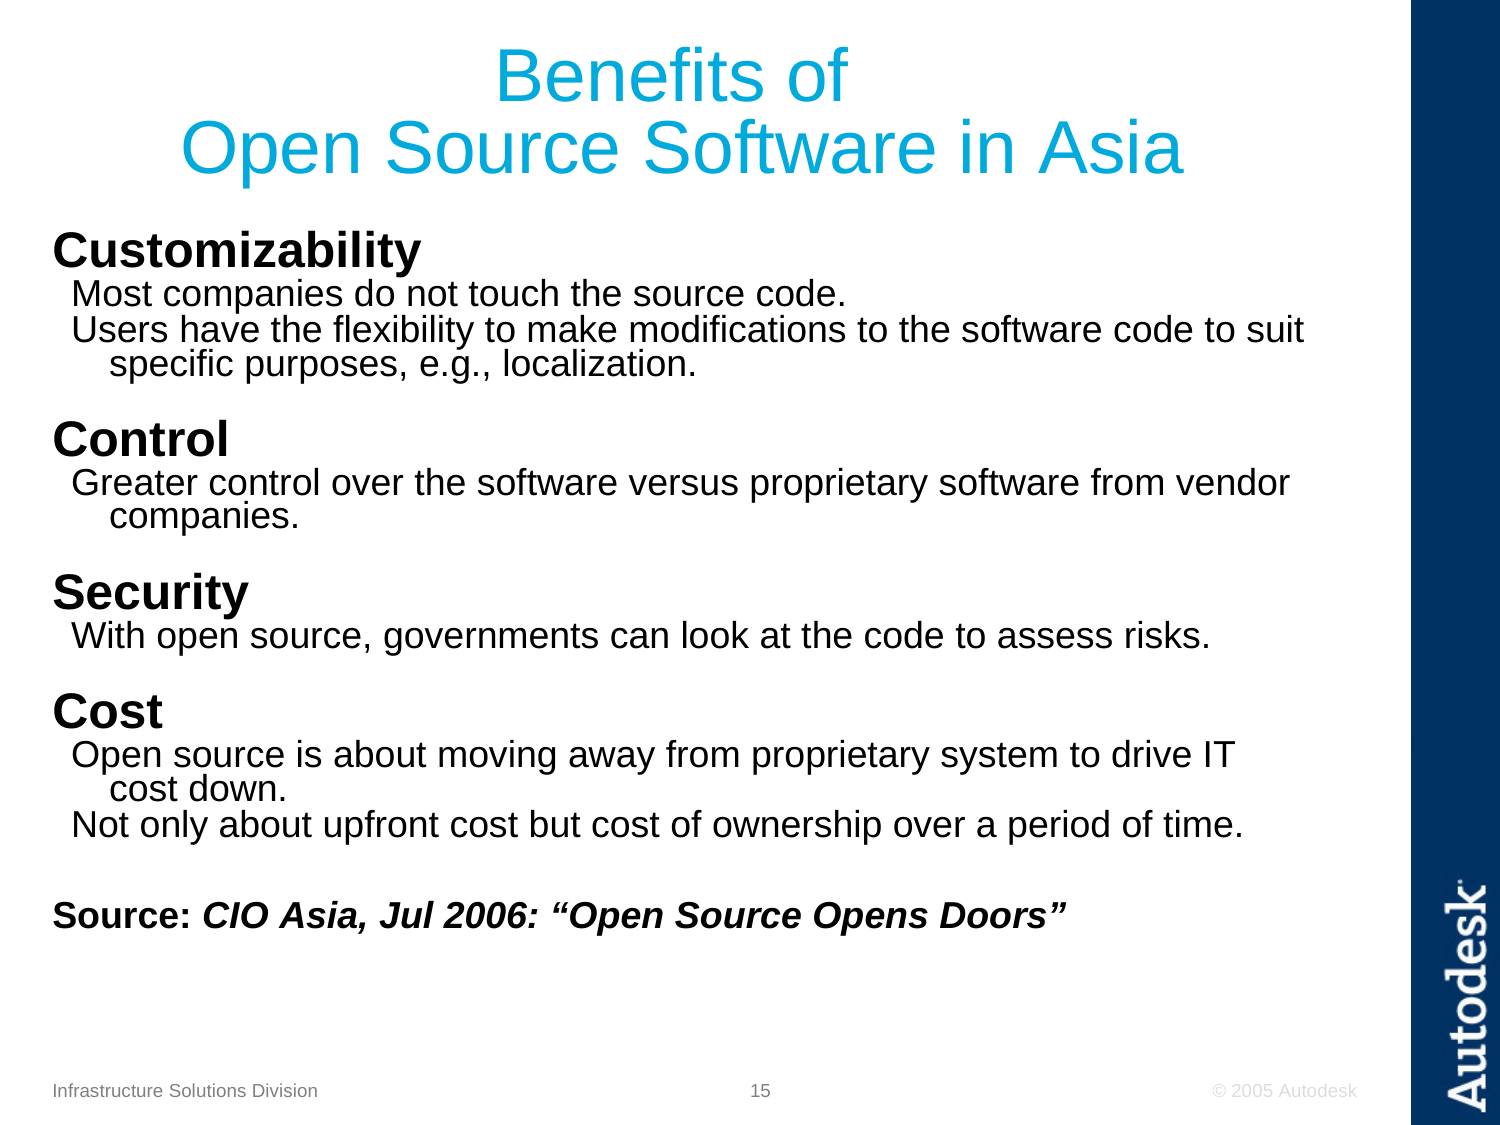

# Benefits of Open Source Software in Asia
Customizability
Most companies do not touch the source code.
Users have the flexibility to make modifications to the software code to suit specific purposes, e.g., localization.
Control
Greater control over the software versus proprietary software from vendor companies.
Security
With open source, governments can look at the code to assess risks.
Cost
Open source is about moving away from proprietary system to drive IT cost down.
Not only about upfront cost but cost of ownership over a period of time.
Source: CIO Asia, Jul 2006: “Open Source Opens Doors”